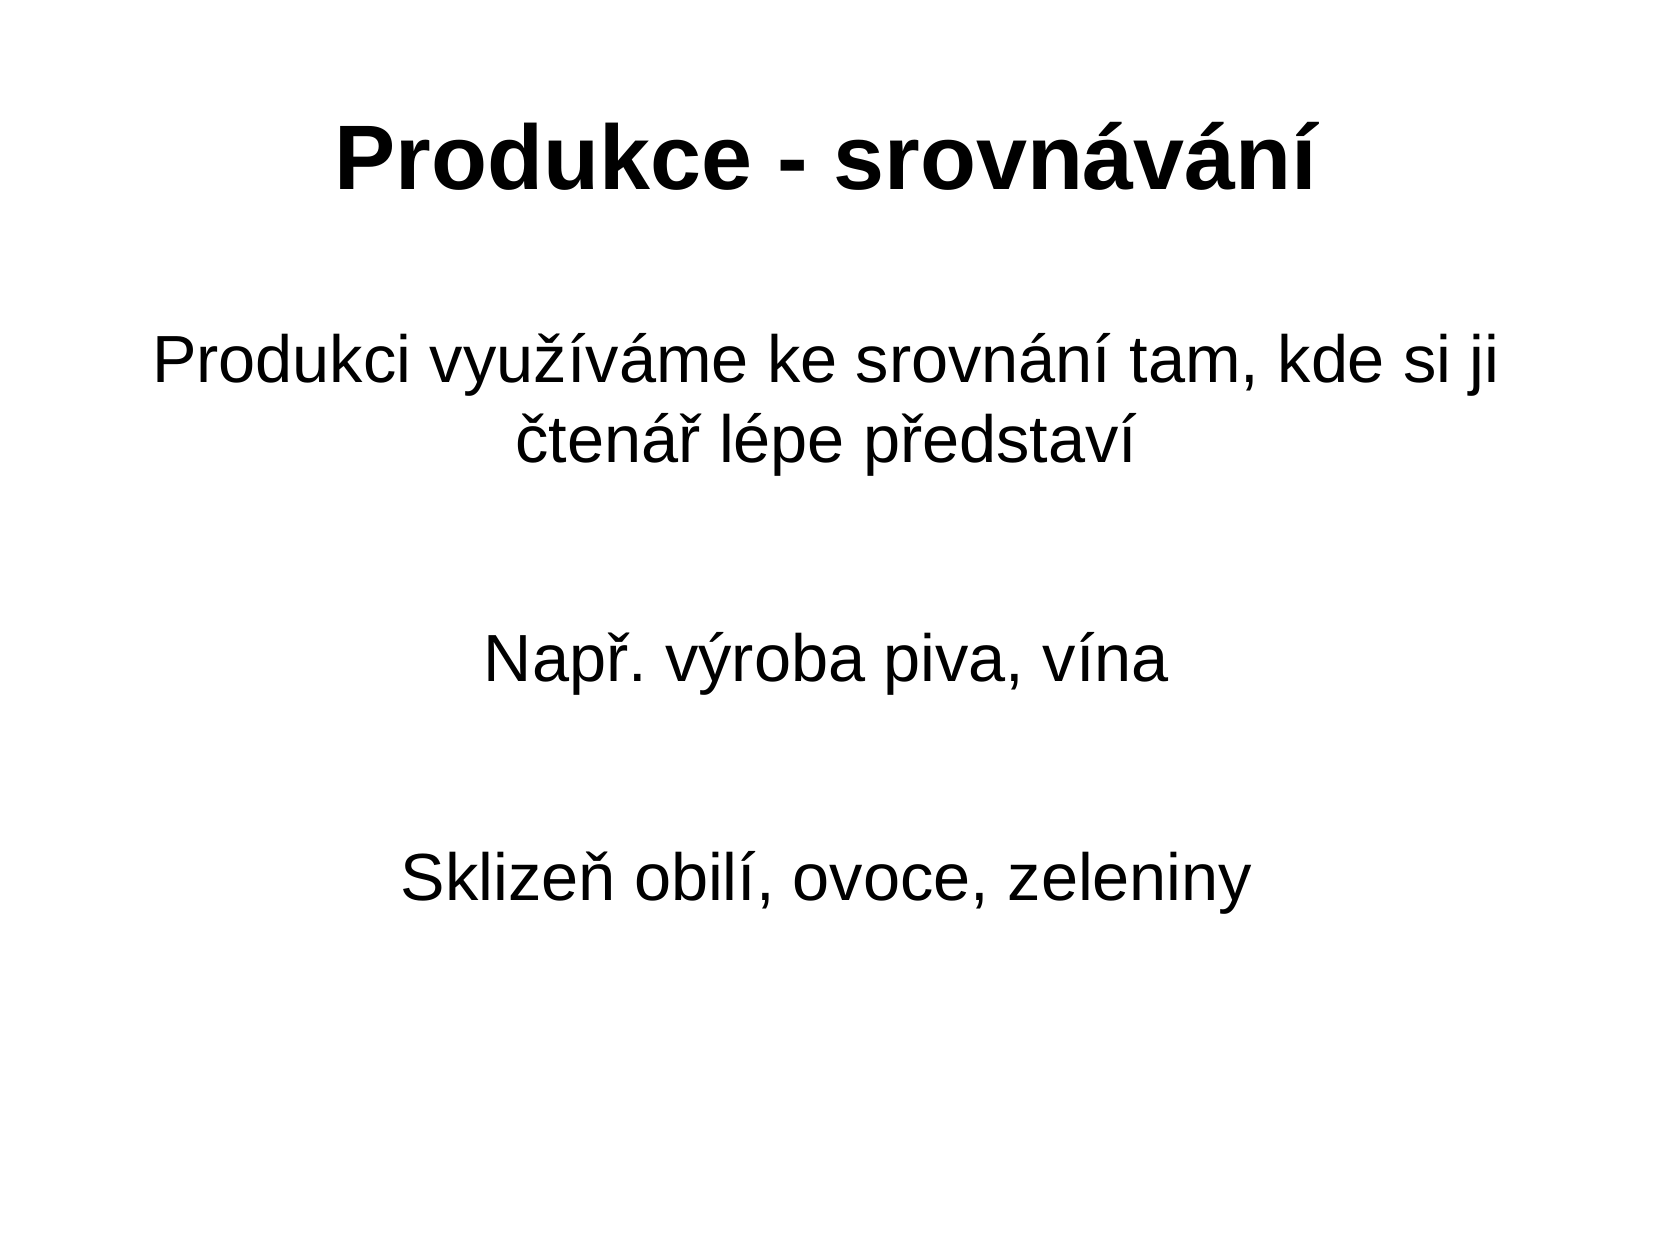

# Produkce - srovnávání
Produkci využíváme ke srovnání tam, kde si ji čtenář lépe představí
Např. výroba piva, vína
Sklizeň obilí, ovoce, zeleniny